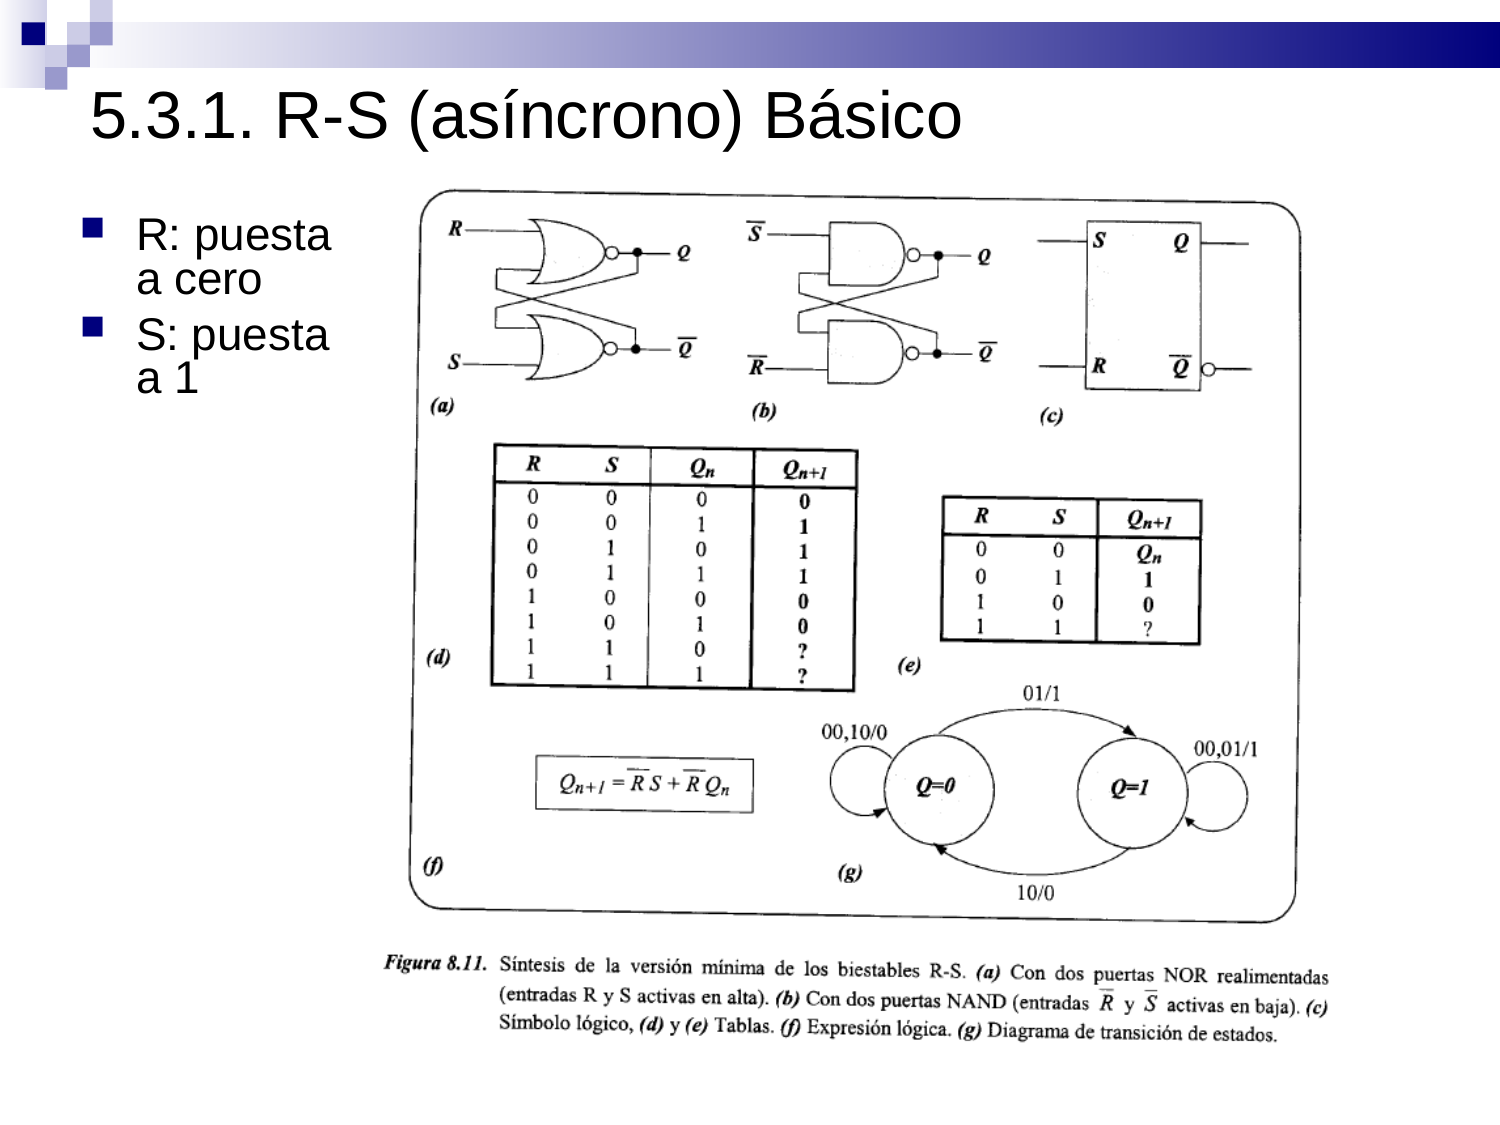

# 5.3.1. R-S (asíncrono) Básico
R: puesta a cero
S: puesta a 1